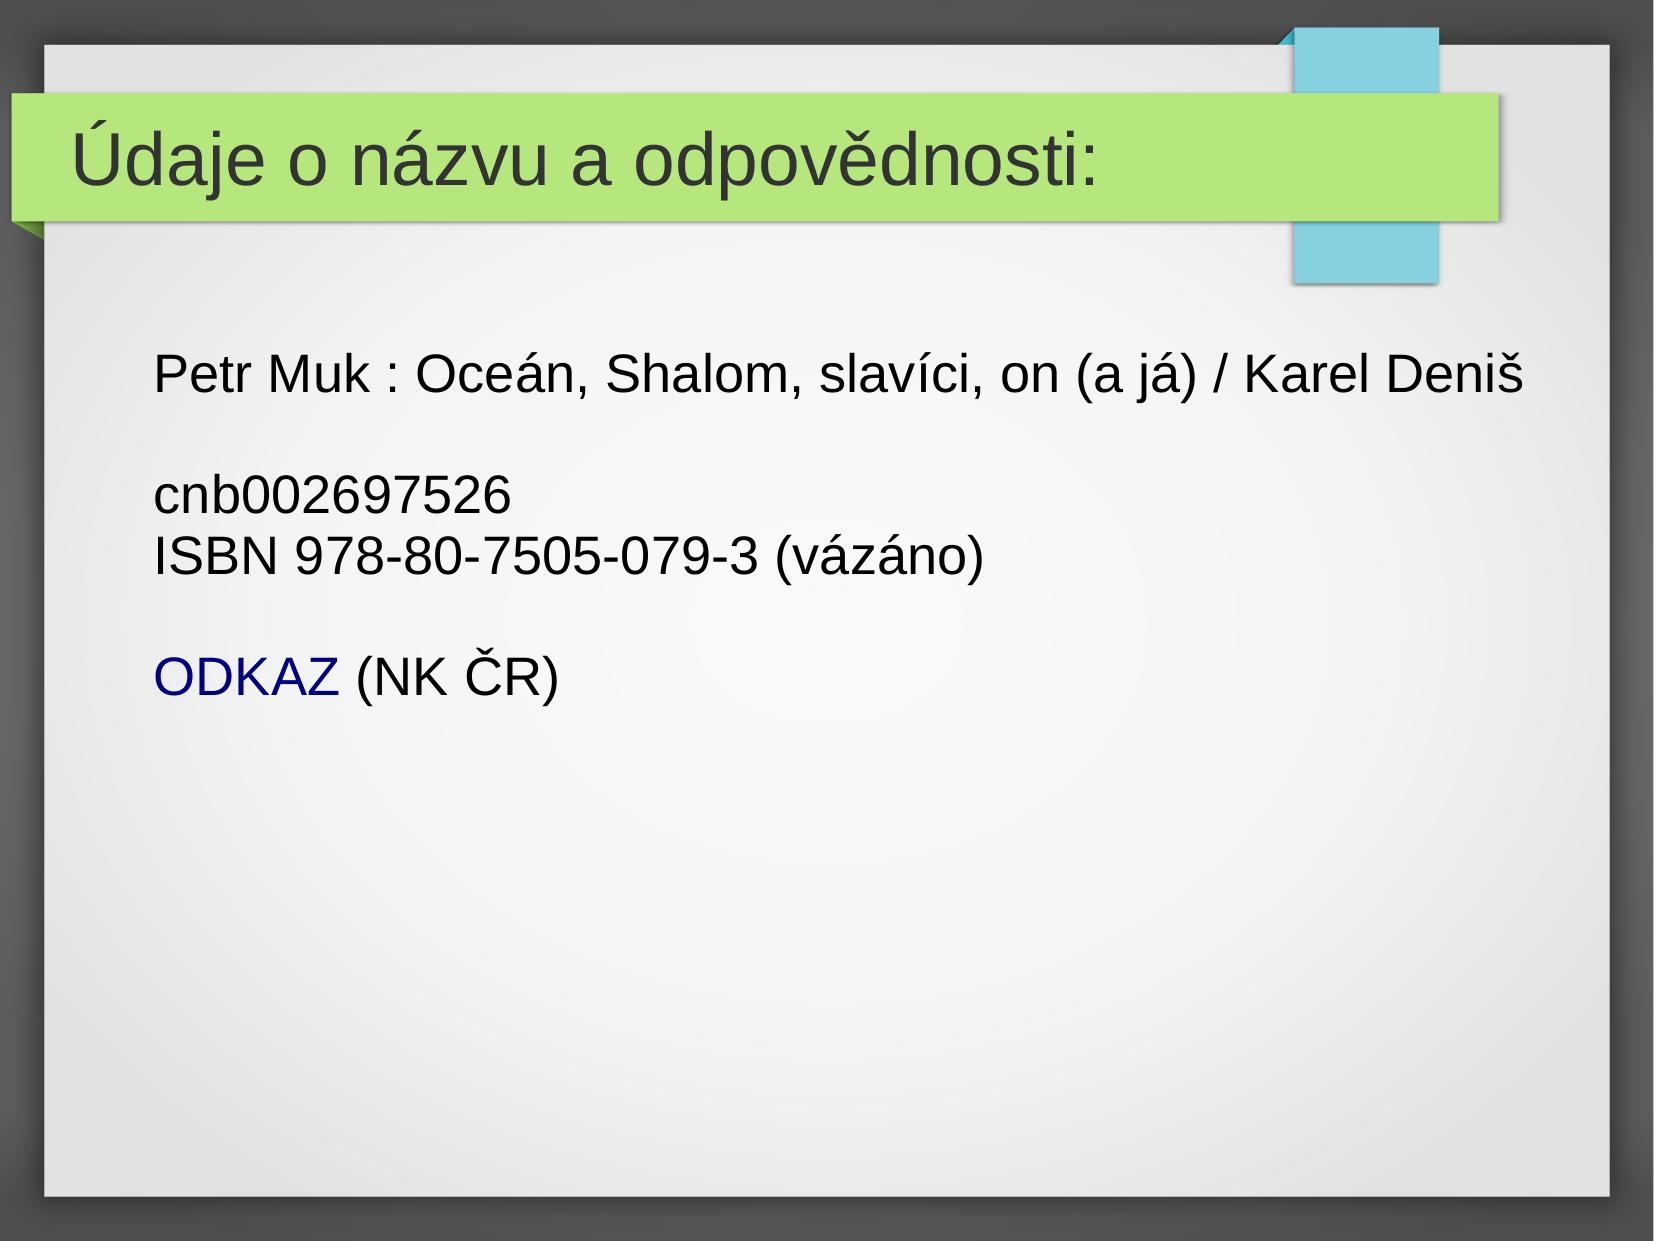

# Údaje o názvu a odpovědnosti:
Petr Muk : Oceán, Shalom, slavíci, on (a já) / Karel Deniš
cnb002697526
ISBN 978-80-7505-079-3 (vázáno)
ODKAZ (NK ČR)